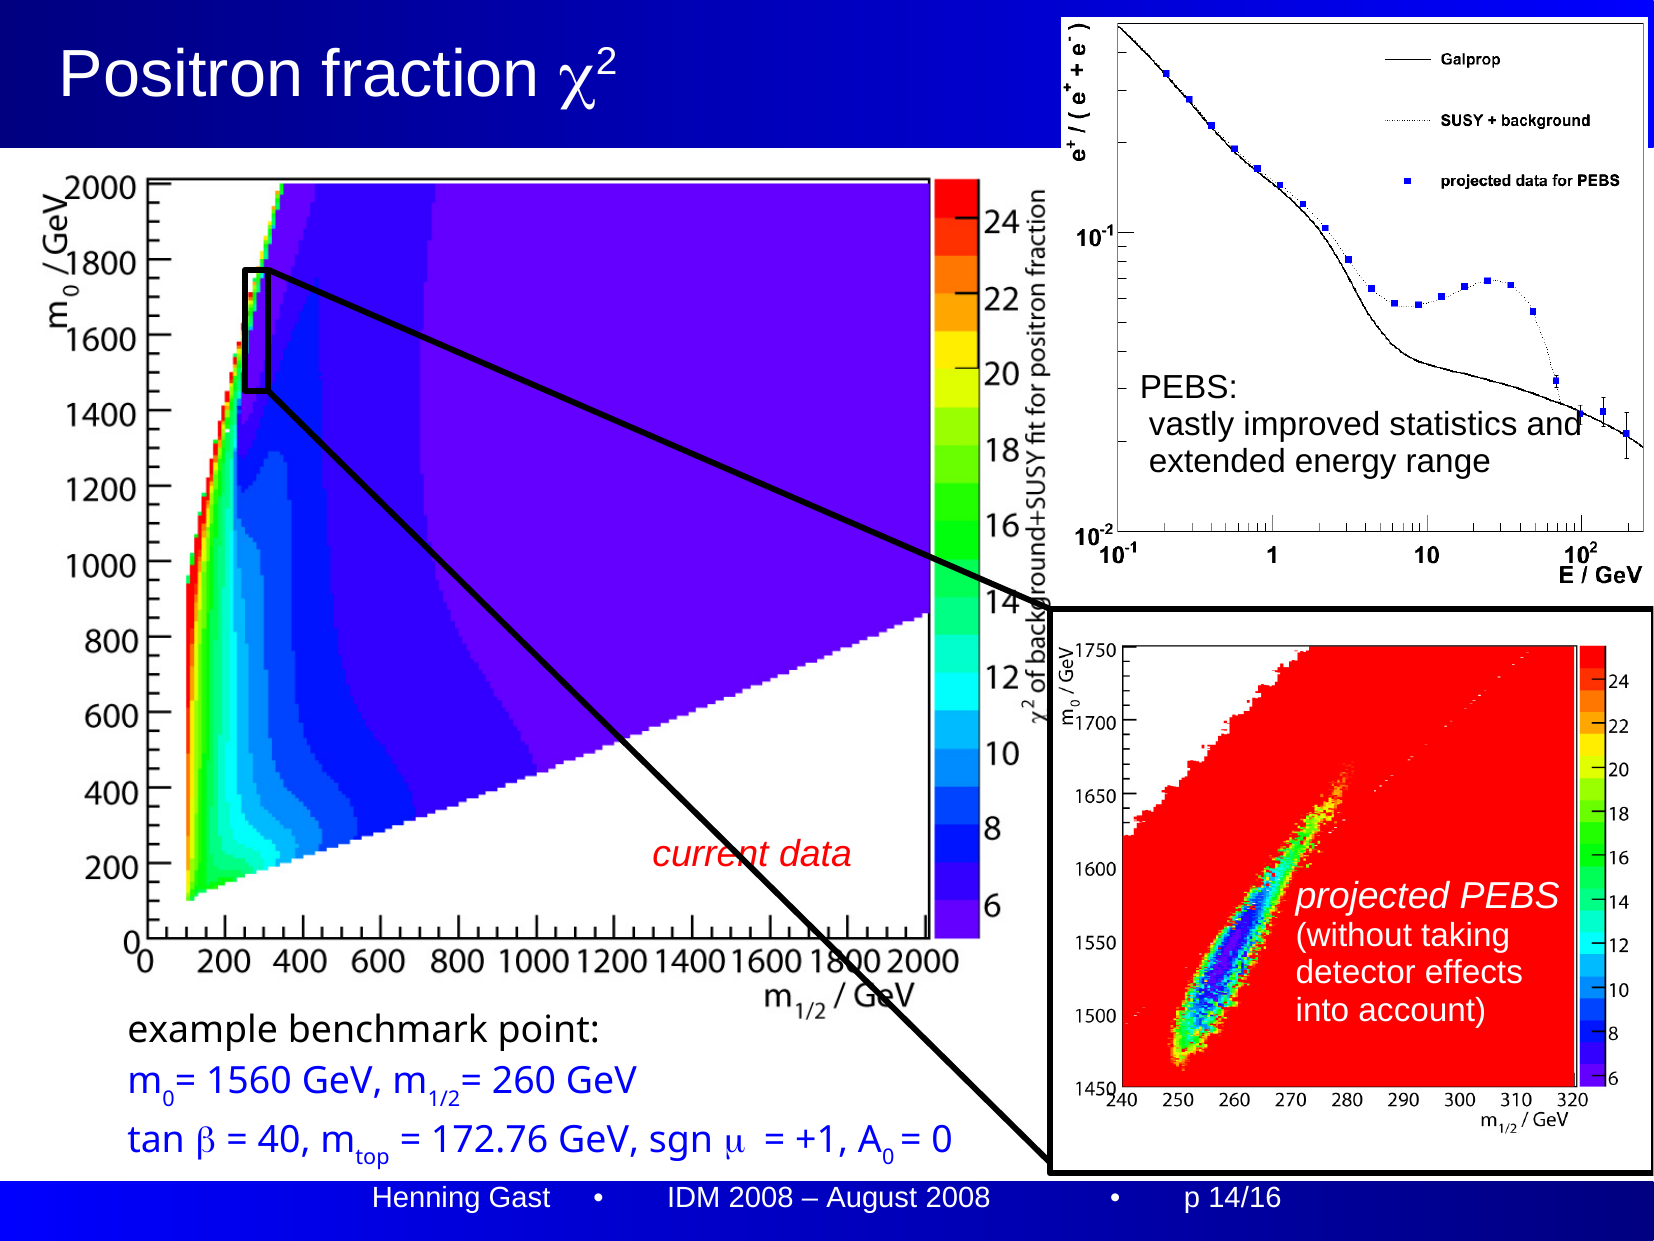

# Positron fraction c2
PEBS:
 vastly improved statistics and
 extended energy range
current data
projected PEBS
(without taking detector effects into account)
example benchmark point:
m0= 1560 GeV, m1/2= 260 GeV
tan b = 40, mtop = 172.76 GeV, sgn m = +1, A0 = 0